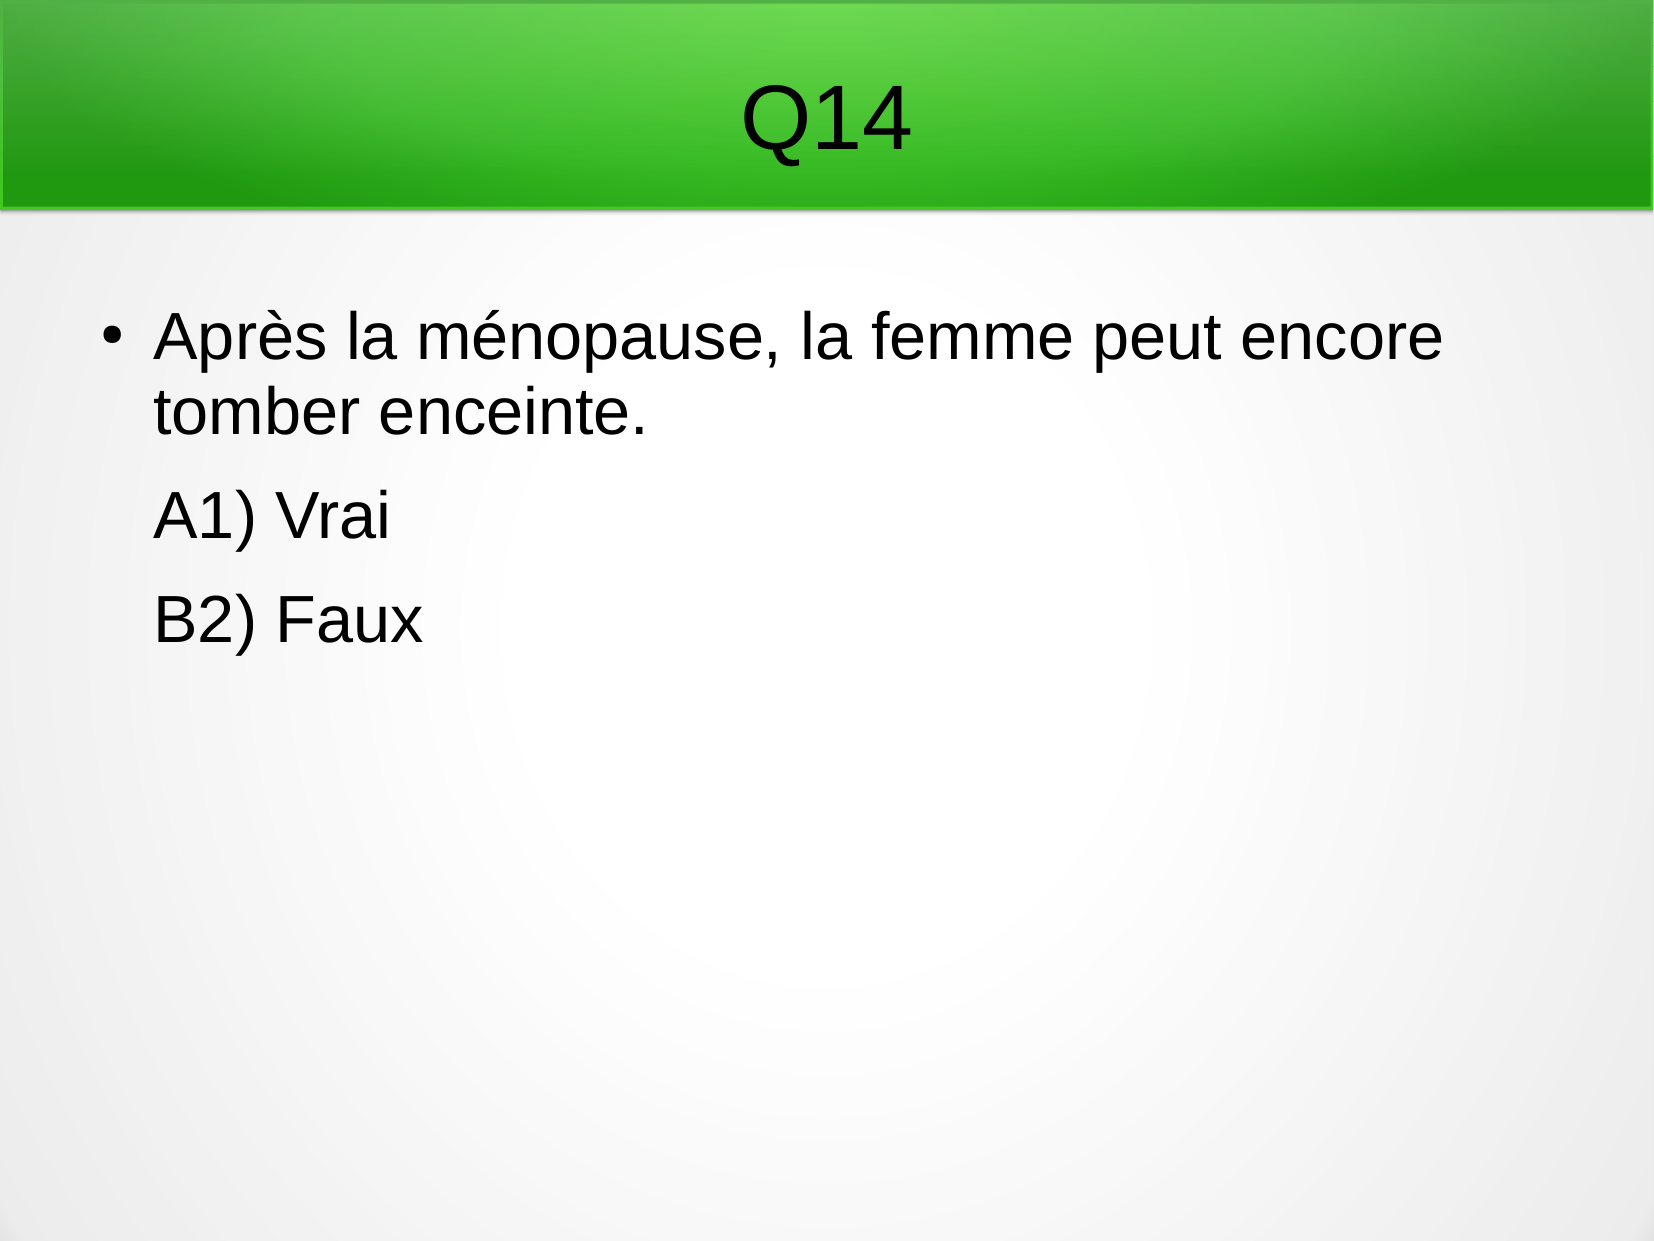

# Q14
Après la ménopause, la femme peut encore tomber enceinte.
A1) Vrai
B2) Faux